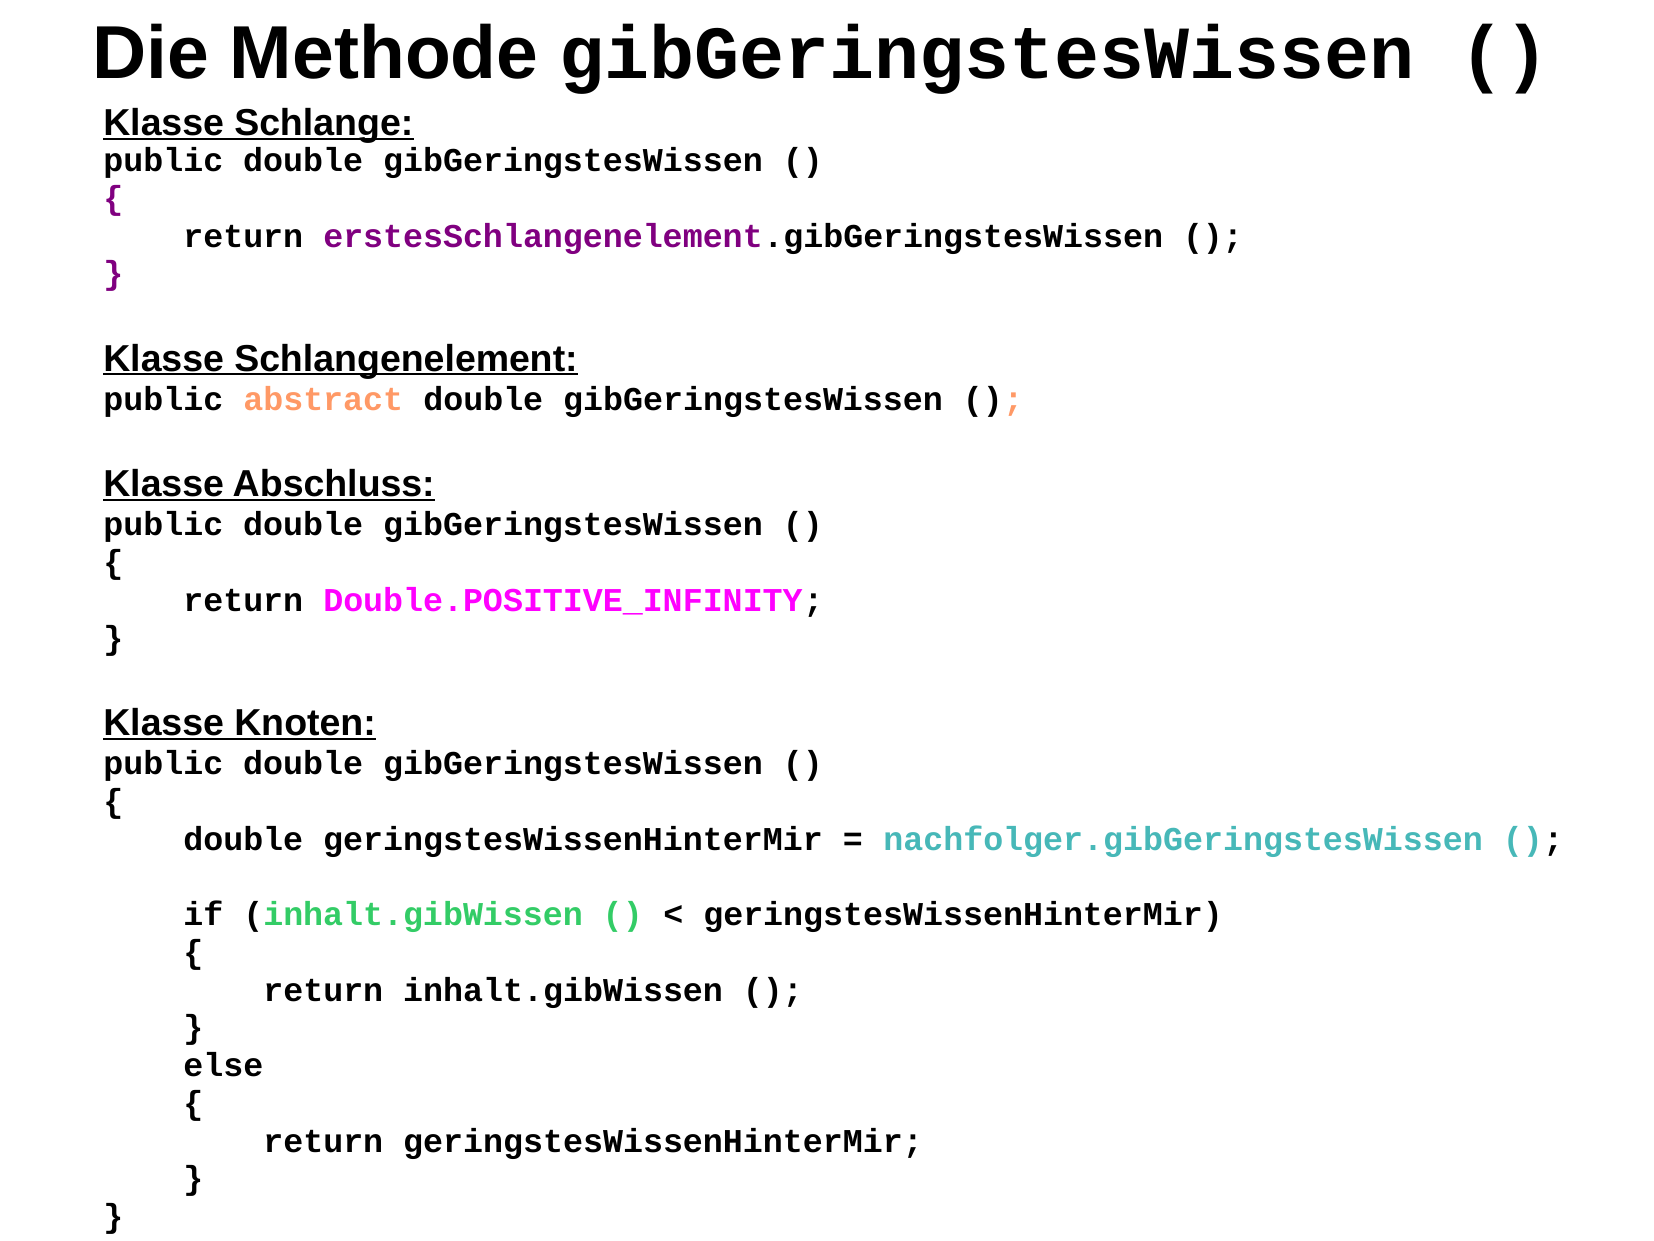

# Die Methode gibGeringstesWissen ()
Klasse Schlange:
public double gibGeringstesWissen ()
{
 return erstesSchlangenelement.gibGeringstesWissen ();
}
Klasse Schlangenelement:
public abstract double gibGeringstesWissen ();
Klasse Abschluss:
public double gibGeringstesWissen ()
{
 return Double.POSITIVE_INFINITY;
}
Klasse Knoten:
public double gibGeringstesWissen ()
{
 double geringstesWissenHinterMir = nachfolger.gibGeringstesWissen ();
 if (inhalt.gibWissen () < geringstesWissenHinterMir)
 {
 return inhalt.gibWissen ();
 }
 else
 {
 return geringstesWissenHinterMir;
 }
}